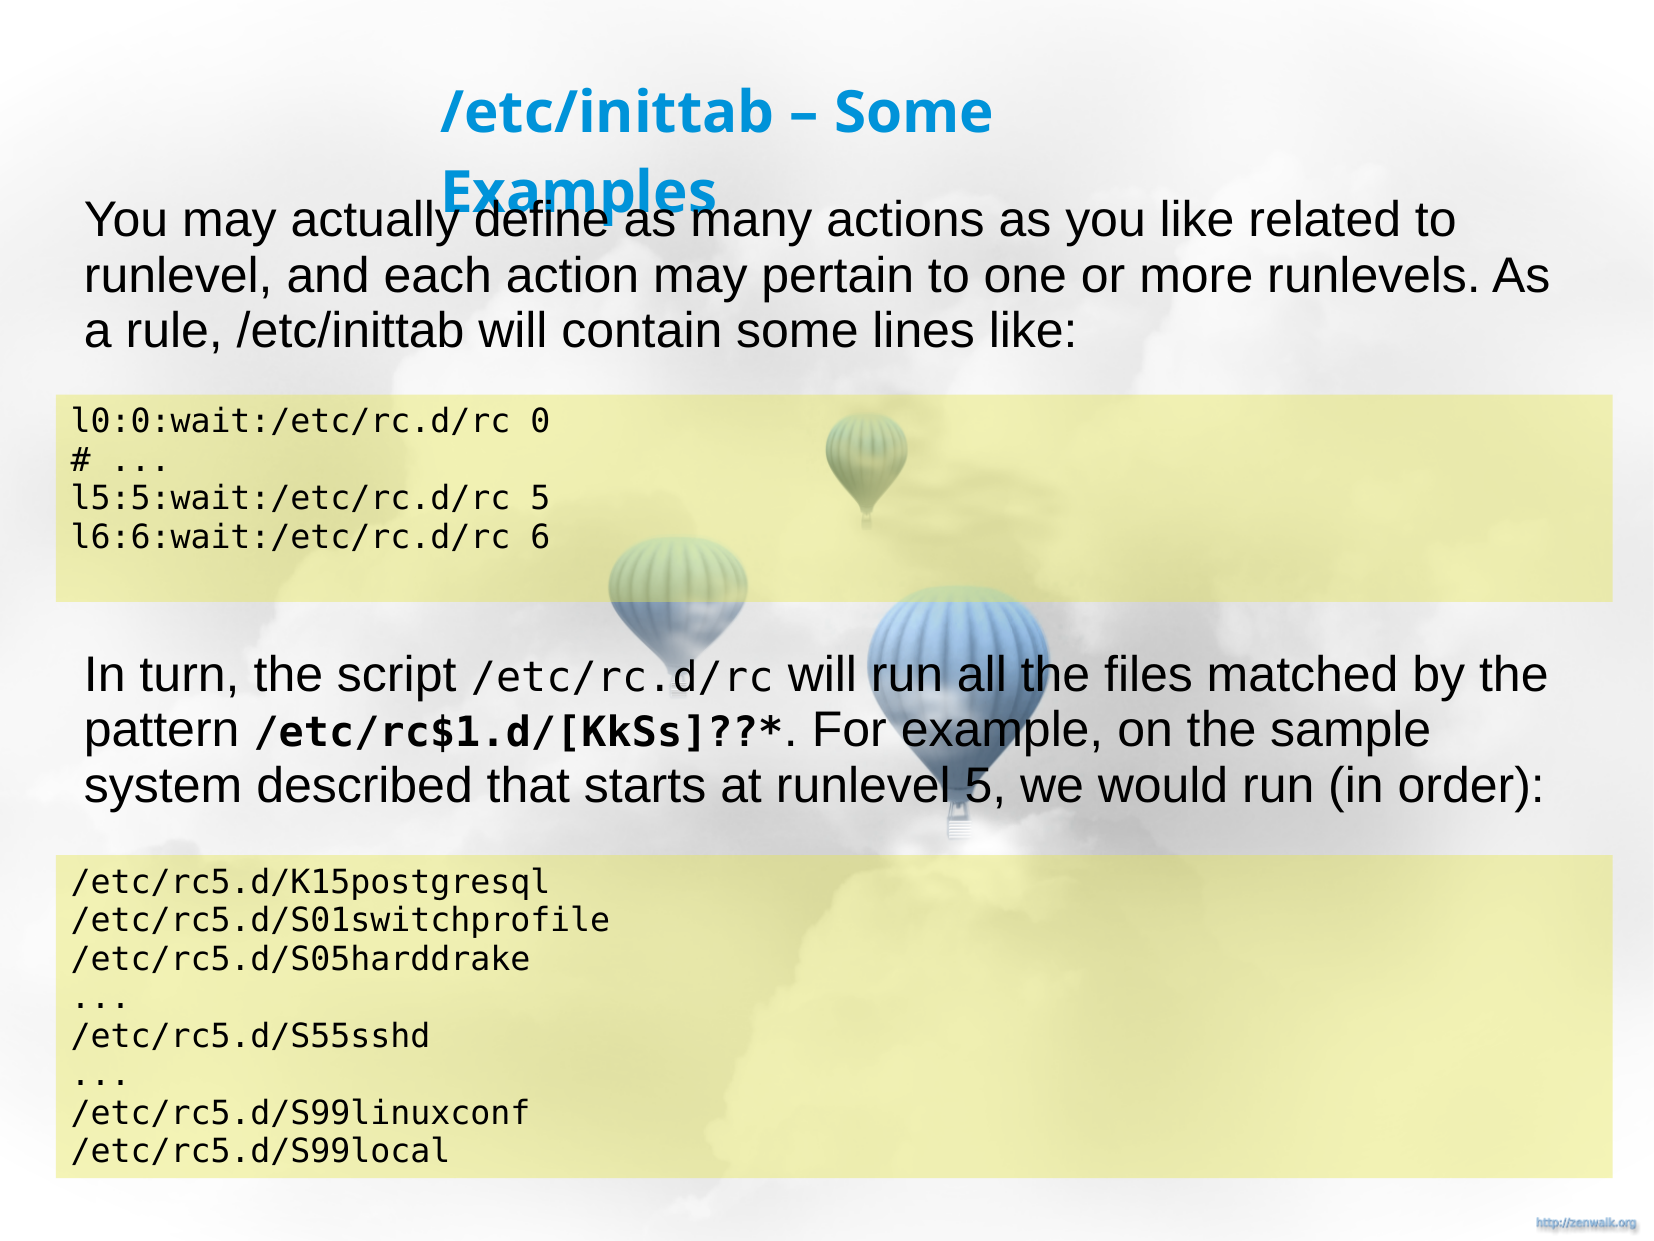

/etc/inittab – Some Examples
You may actually define as many actions as you like related to runlevel, and each action may pertain to one or more runlevels. As a rule, /etc/inittab will contain some lines like:
l0:0:wait:/etc/rc.d/rc 0
# ...
l5:5:wait:/etc/rc.d/rc 5
l6:6:wait:/etc/rc.d/rc 6
In turn, the script /etc/rc.d/rc will run all the files matched by the pattern /etc/rc$1.d/[KkSs]??*. For example, on the sample system described that starts at runlevel 5, we would run (in order):
/etc/rc5.d/K15postgresql
/etc/rc5.d/S01switchprofile
/etc/rc5.d/S05harddrake
...
/etc/rc5.d/S55sshd
...
/etc/rc5.d/S99linuxconf
/etc/rc5.d/S99local